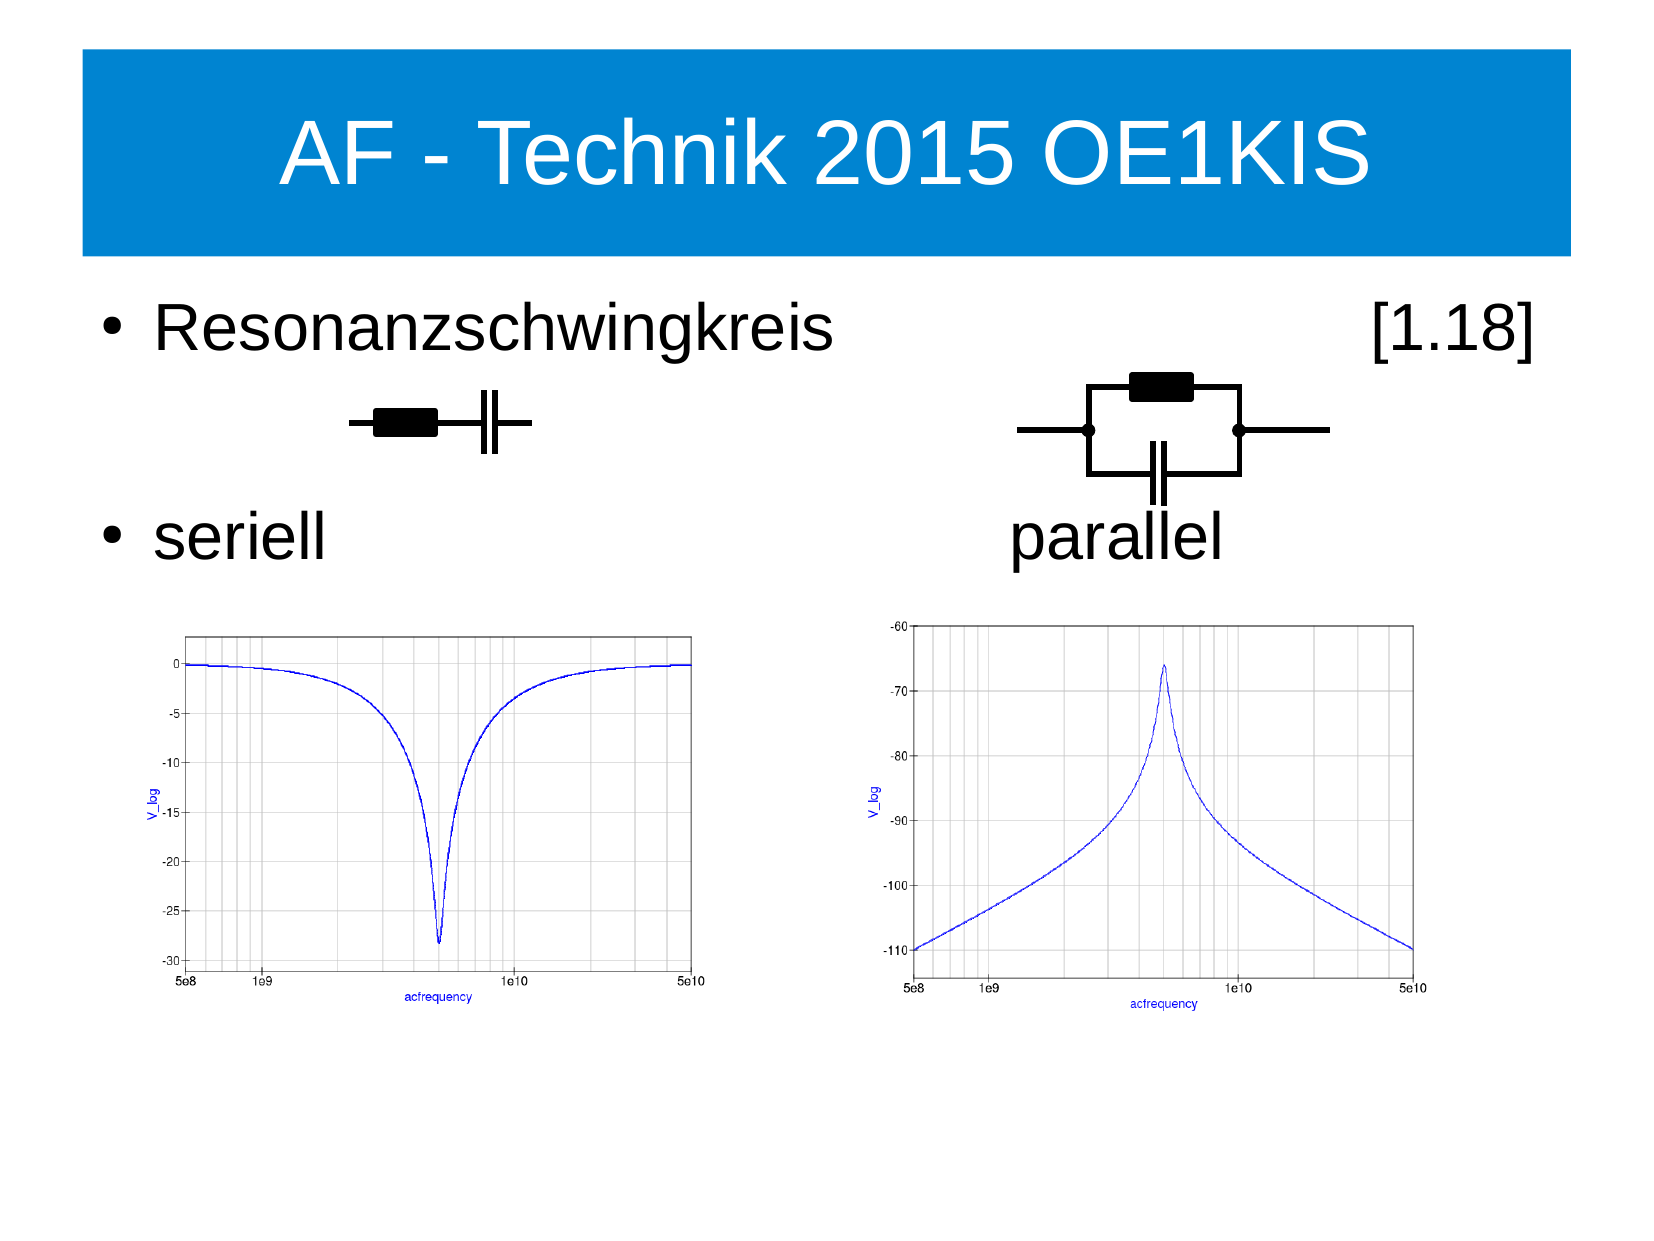

#
AF - Technik 2015 OE1KIS
Resonanzschwingkreis [1.18]
seriell parallel